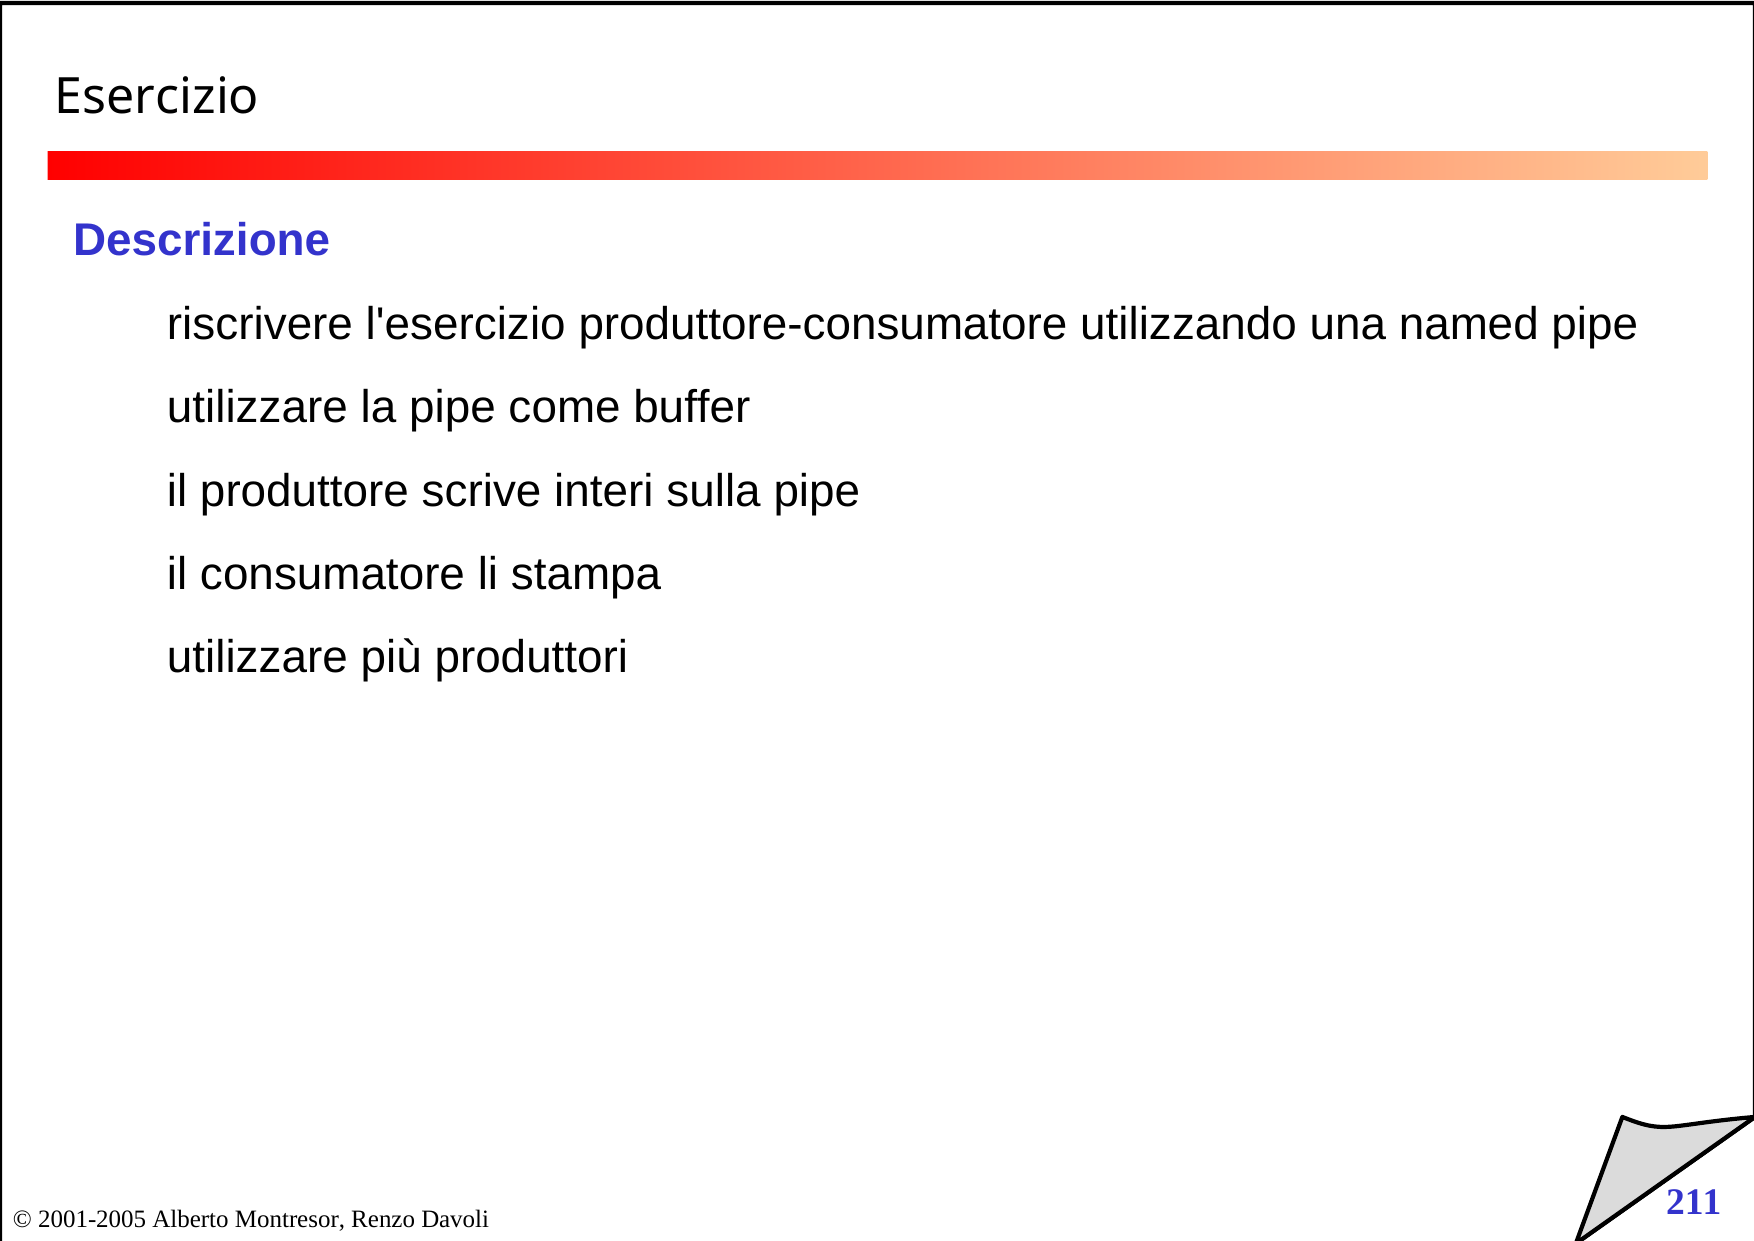

# Esercizio
Descrizione
riscrivere l'esercizio produttore-consumatore utilizzando una named pipe
utilizzare la pipe come buffer
il produttore scrive interi sulla pipe
il consumatore li stampa
utilizzare più produttori